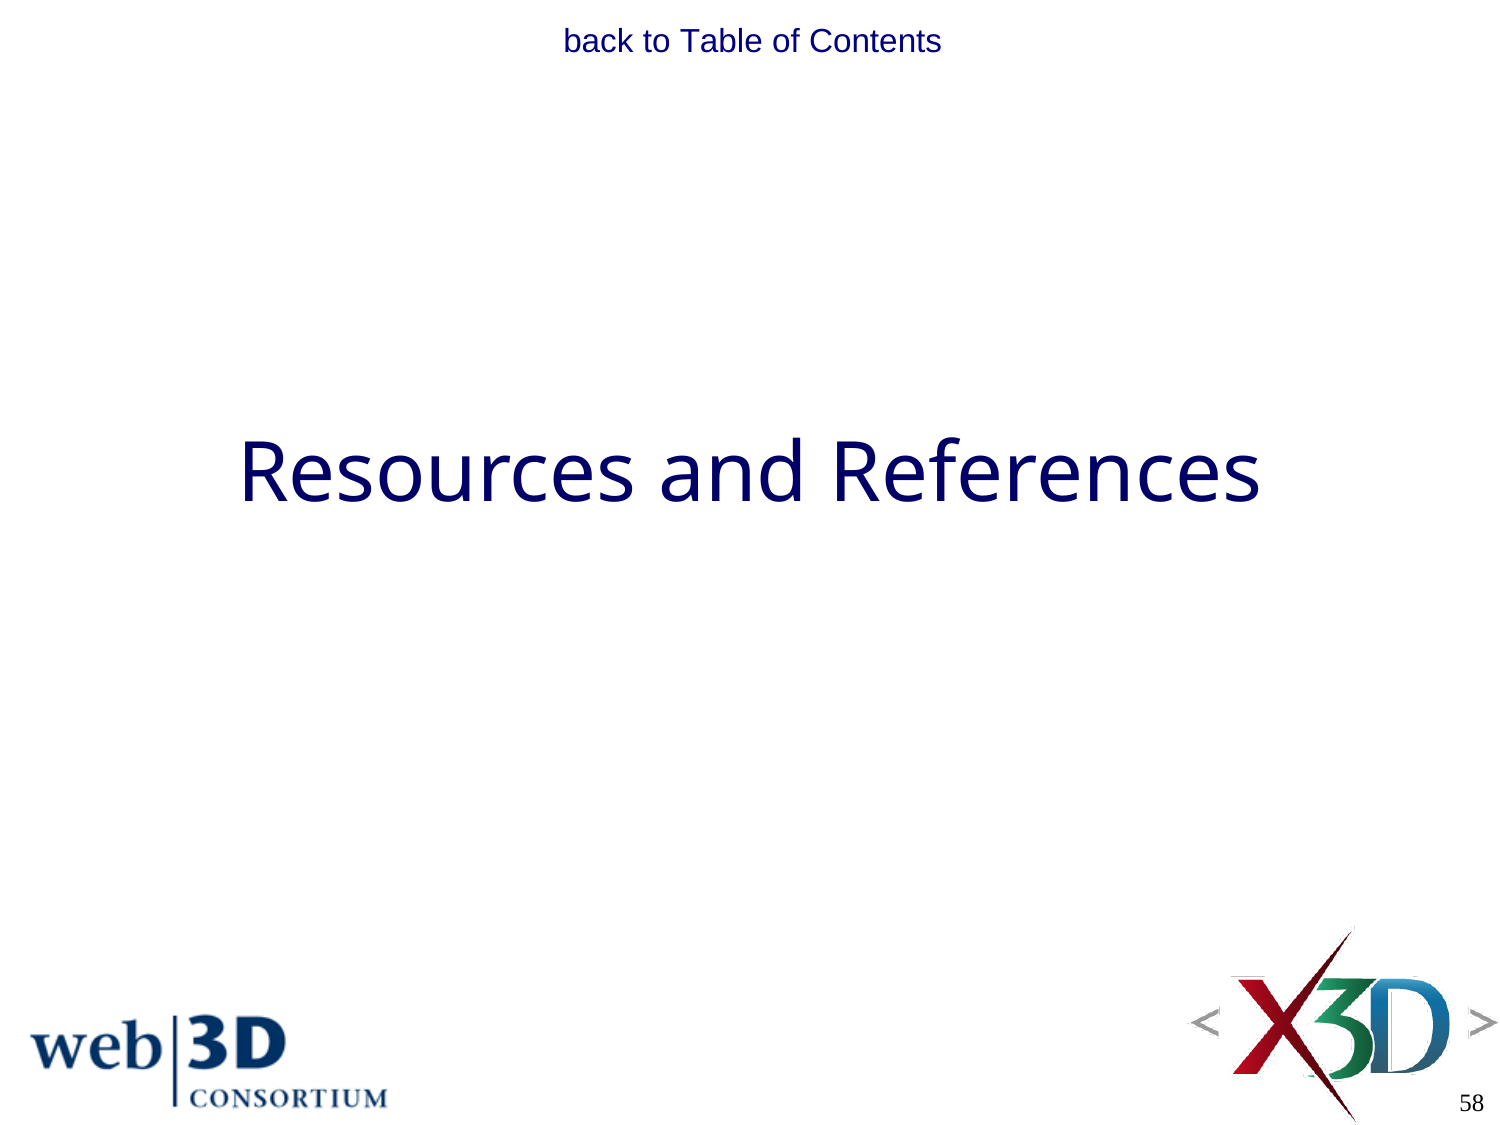

back to Table of Contents
# Resources and References